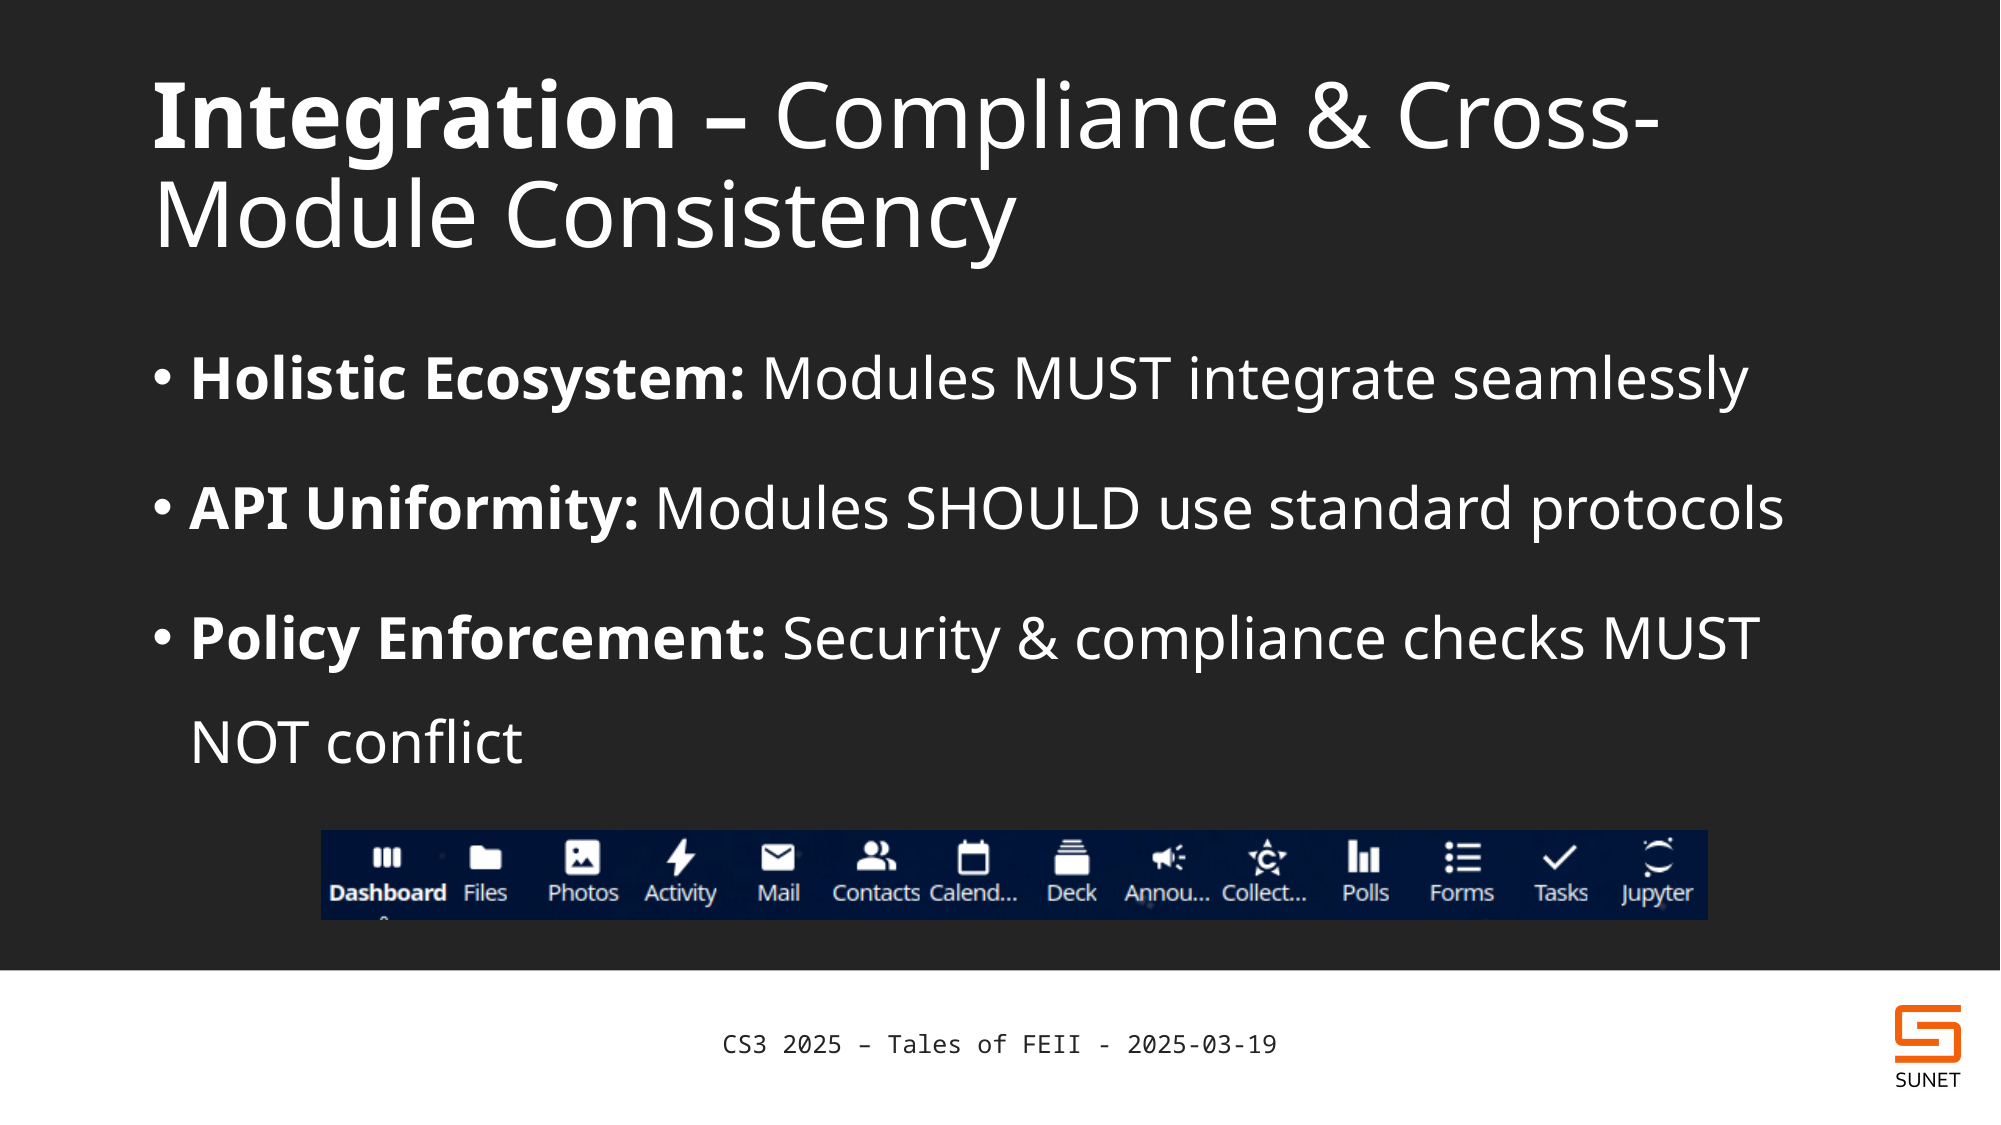

# Integration – Compliance & Cross-Module Consistency
Holistic Ecosystem: Modules MUST integrate seamlessly
API Uniformity: Modules SHOULD use standard protocols
Policy Enforcement: Security & compliance checks MUST NOT conflict
CS3 2025 – Tales of FEII - 2025-03-19